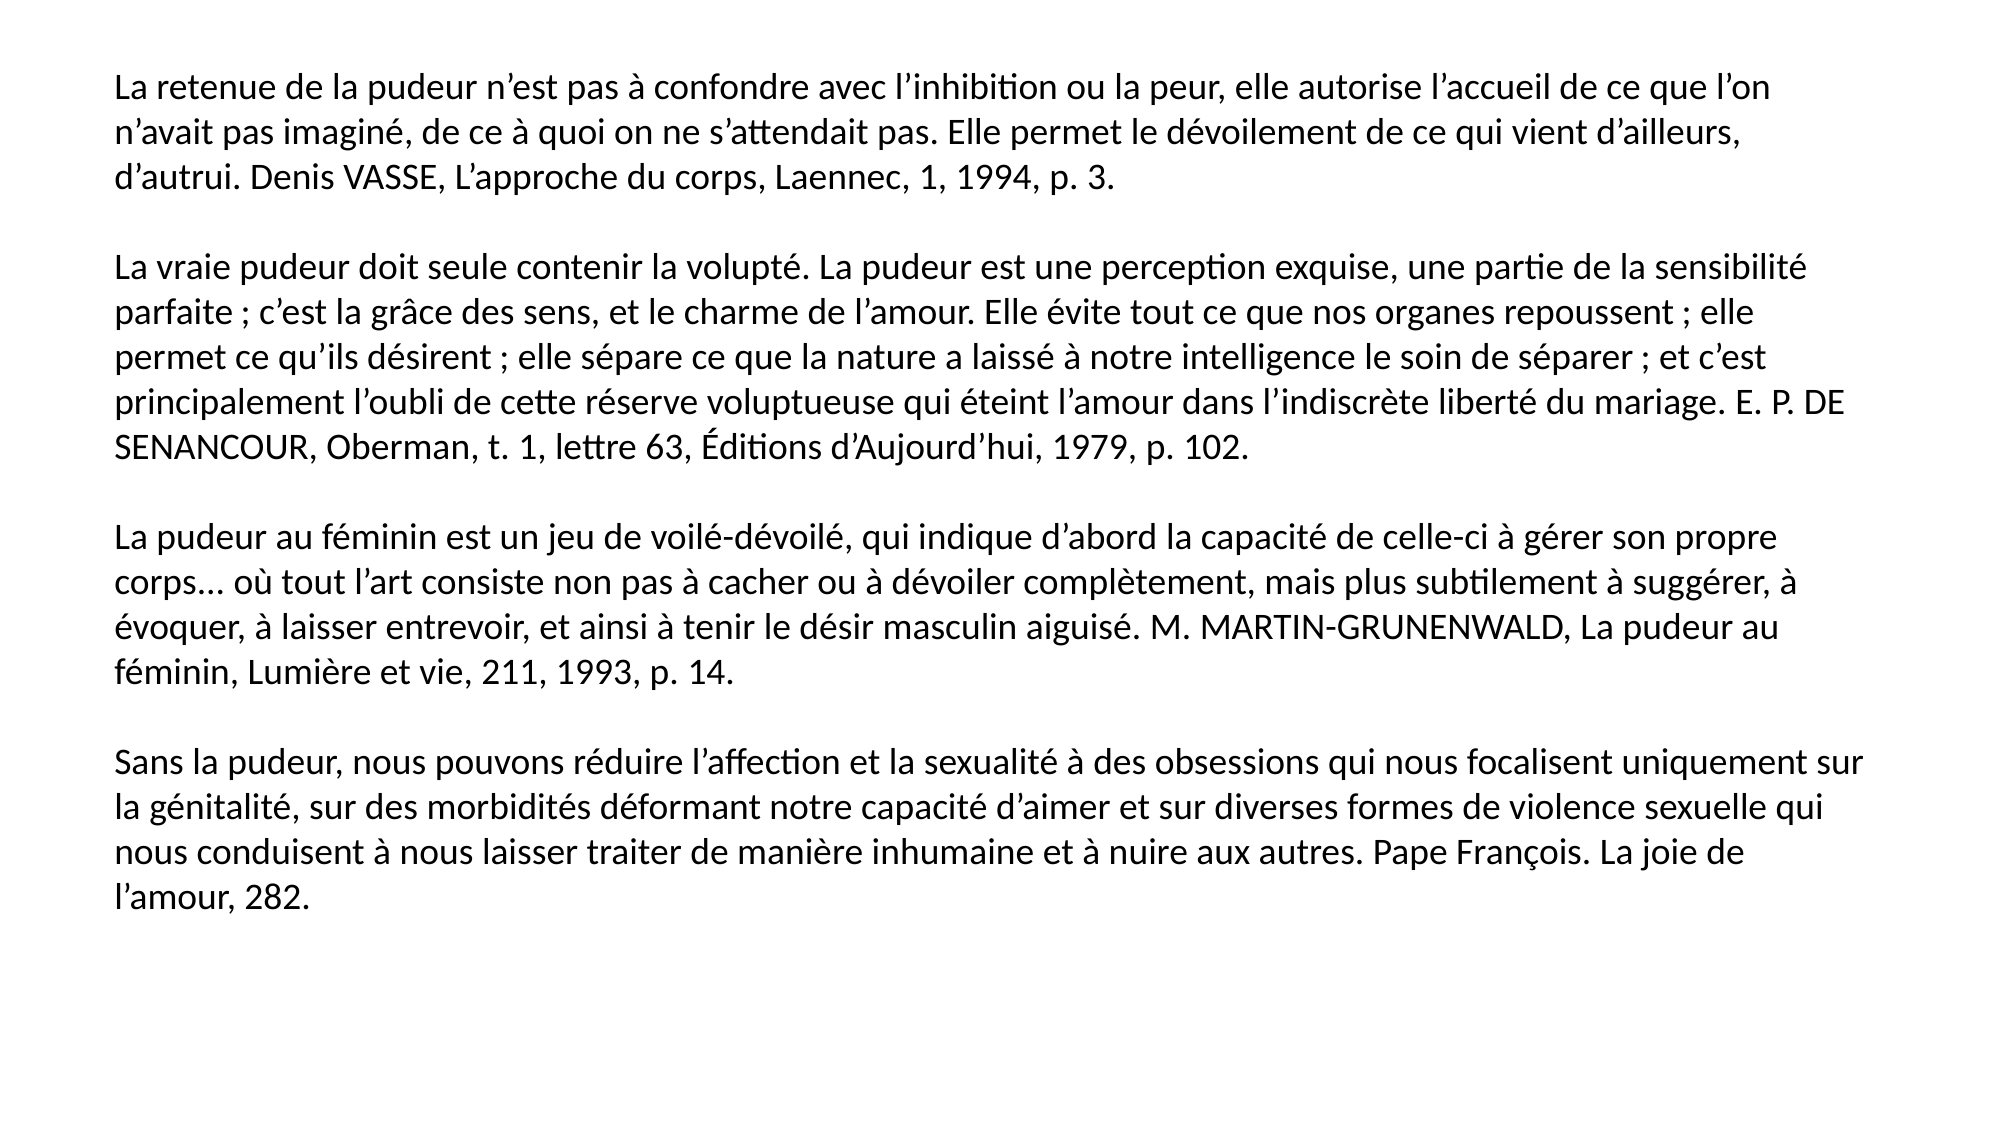

La retenue de la pudeur n’est pas à confondre avec l’inhibition ou la peur, elle autorise l’accueil de ce que l’on n’avait pas imaginé, de ce à quoi on ne s’attendait pas. Elle permet le dévoilement de ce qui vient d’ailleurs, d’autrui. Denis VASSE, L’approche du corps, Laennec, 1, 1994, p. 3.
La vraie pudeur doit seule contenir la volupté. La pudeur est une perception exquise, une partie de la sensibilité parfaite ; c’est la grâce des sens, et le charme de l’amour. Elle évite tout ce que nos organes repoussent ; elle permet ce qu’ils désirent ; elle sépare ce que la nature a laissé à notre intelligence le soin de séparer ; et c’est principalement l’oubli de cette réserve voluptueuse qui éteint l’amour dans l’indiscrète liberté du mariage. E. P. DE SENANCOUR, Oberman, t. 1, lettre 63, Éditions d’Aujourd’hui, 1979, p. 102.
La pudeur au féminin est un jeu de voilé-dévoilé, qui indique d’abord la capacité de celle-ci à gérer son propre corps... où tout l’art consiste non pas à cacher ou à dévoiler complètement, mais plus subtilement à suggérer, à évoquer, à laisser entrevoir, et ainsi à tenir le désir masculin aiguisé. M. MARTIN-GRUNENWALD, La pudeur au féminin, Lumière et vie, 211, 1993, p. 14.
Sans la pudeur, nous pouvons réduire l’affection et la sexualité à des obsessions qui nous focalisent uniquement sur la génitalité, sur des morbidités déformant notre capacité d’aimer et sur diverses formes de violence sexuelle qui nous conduisent à nous laisser traiter de manière inhumaine et à nuire aux autres. Pape François. La joie de l’amour, 282.